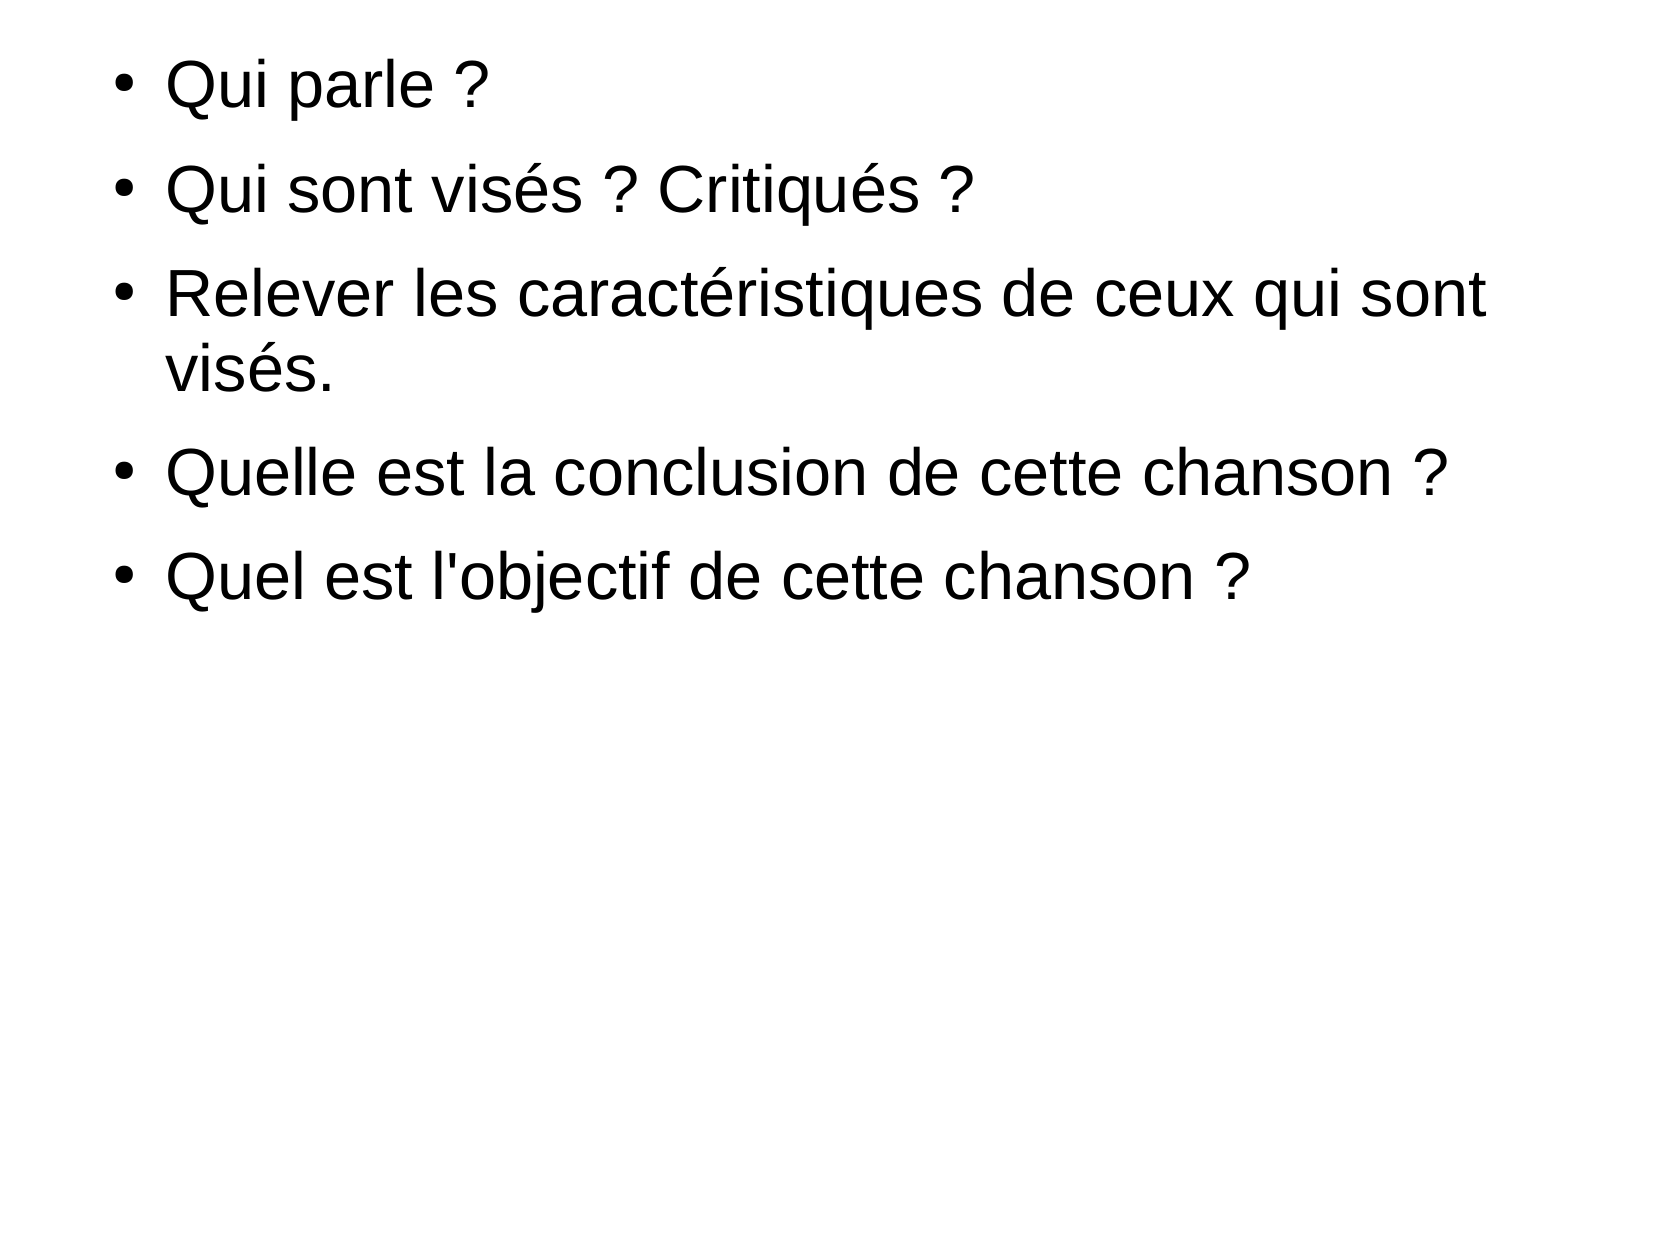

# Qui parle ?
Qui sont visés ? Critiqués ?
Relever les caractéristiques de ceux qui sont visés.
Quelle est la conclusion de cette chanson ?
Quel est l'objectif de cette chanson ?